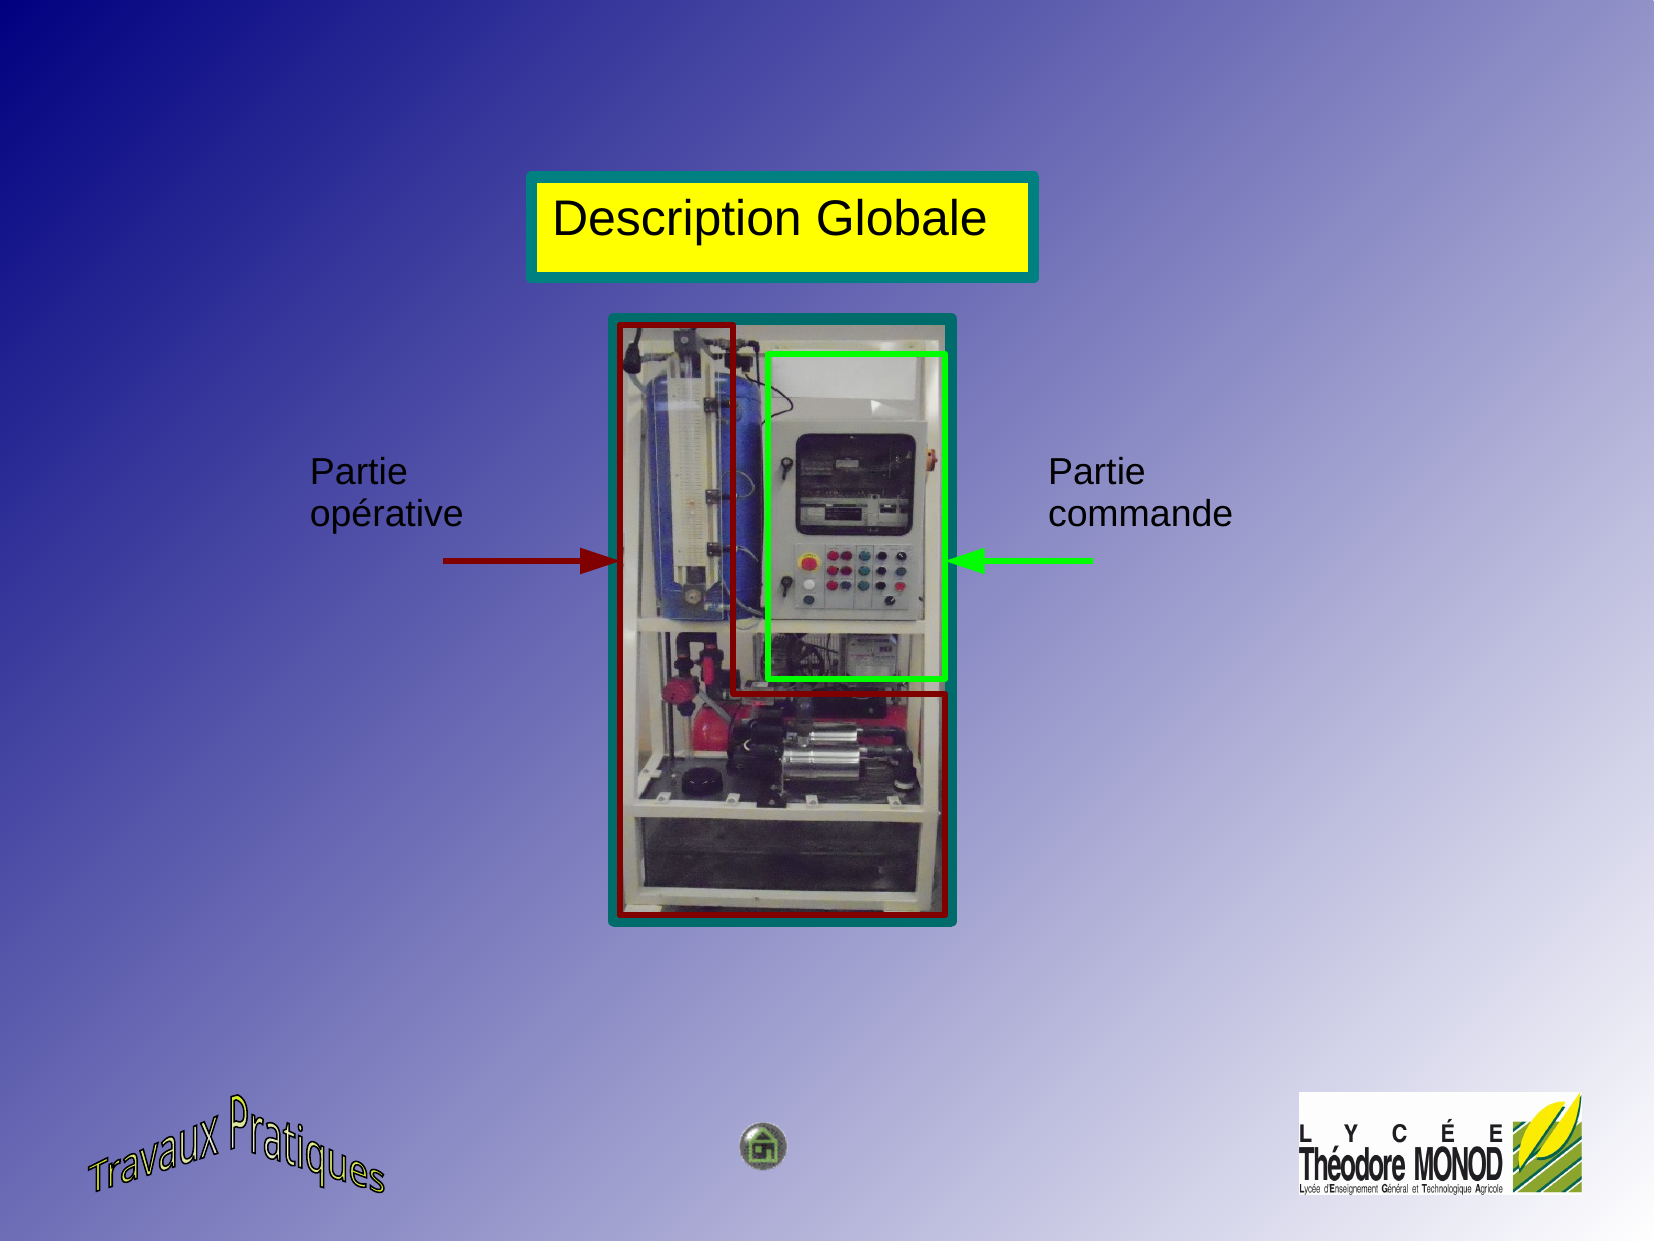

Description Globale
Partie opérative
Partie commande
Travaux Pratiques